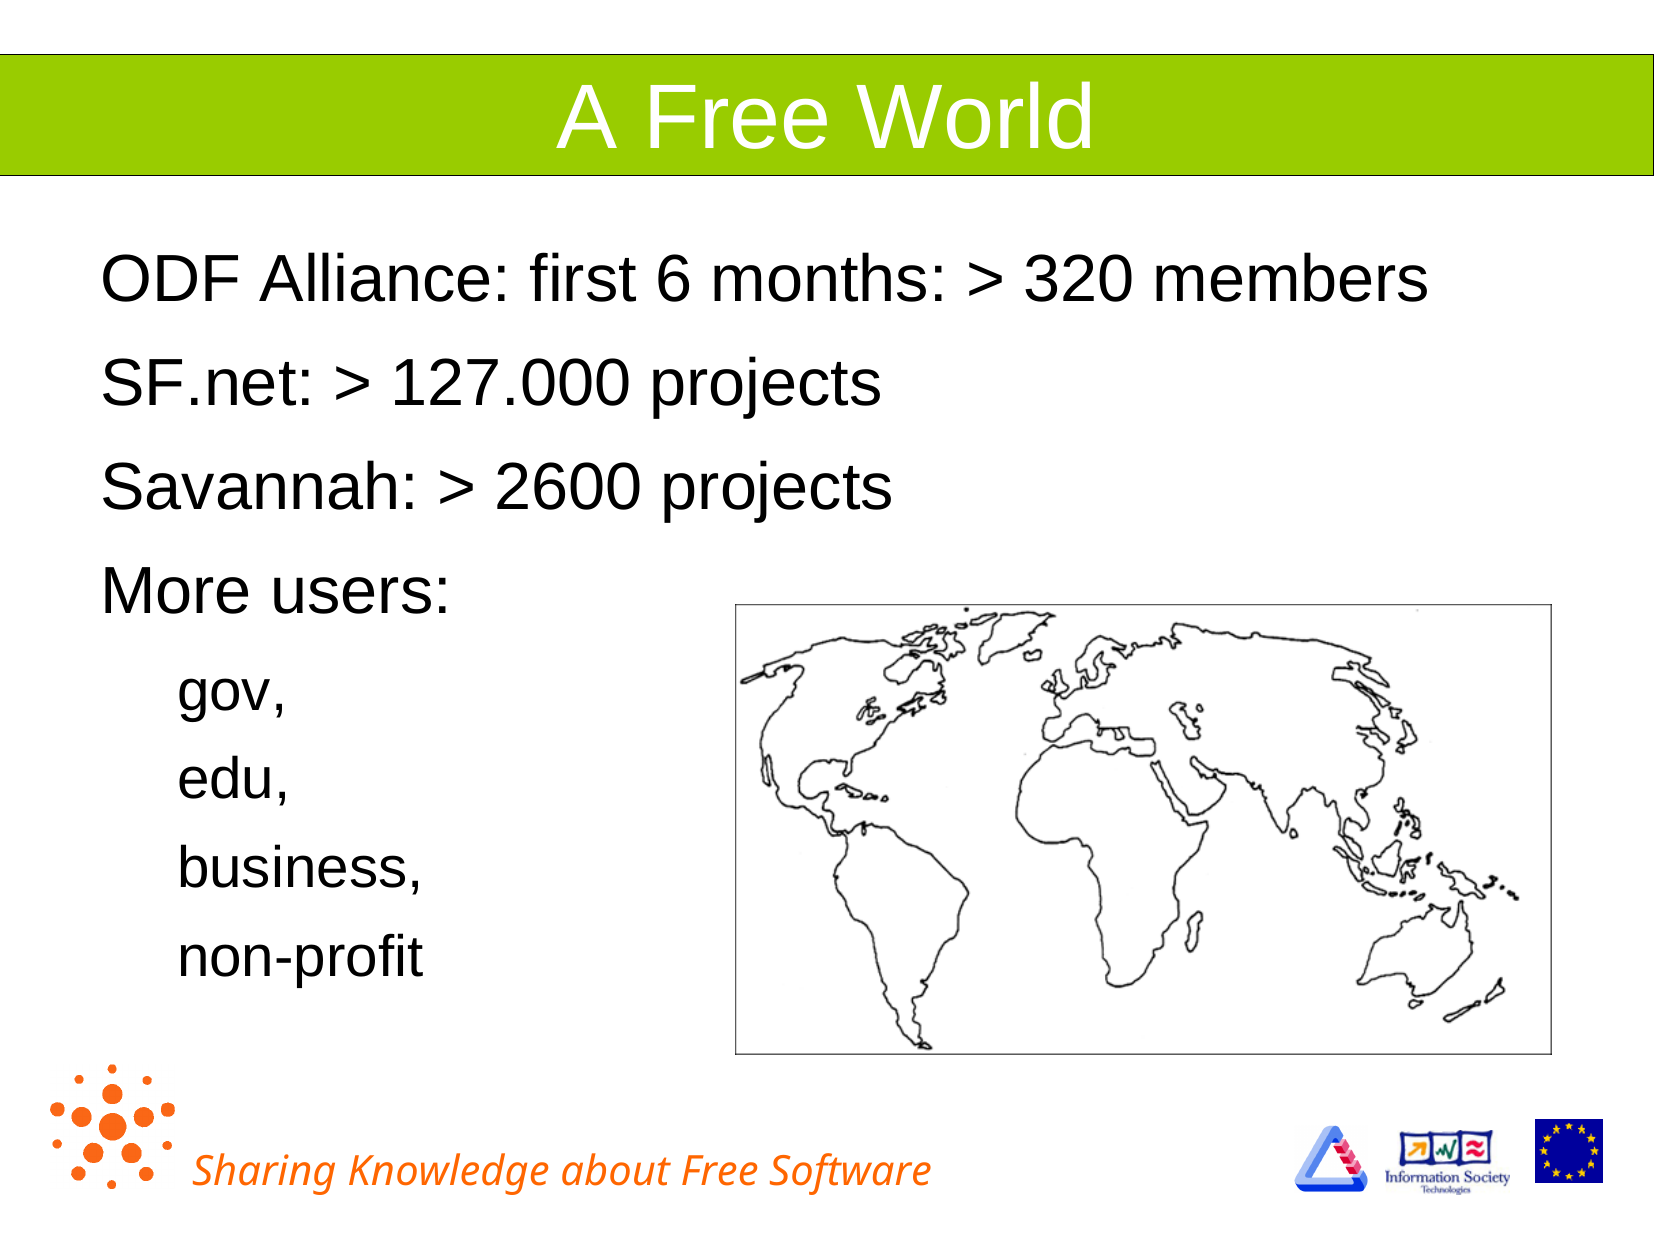

# A Free World
ODF Alliance: first 6 months: > 320 members
SF.net: > 127.000 projects
Savannah: > 2600 projects
More users:
gov,
edu,
business,
non-profit